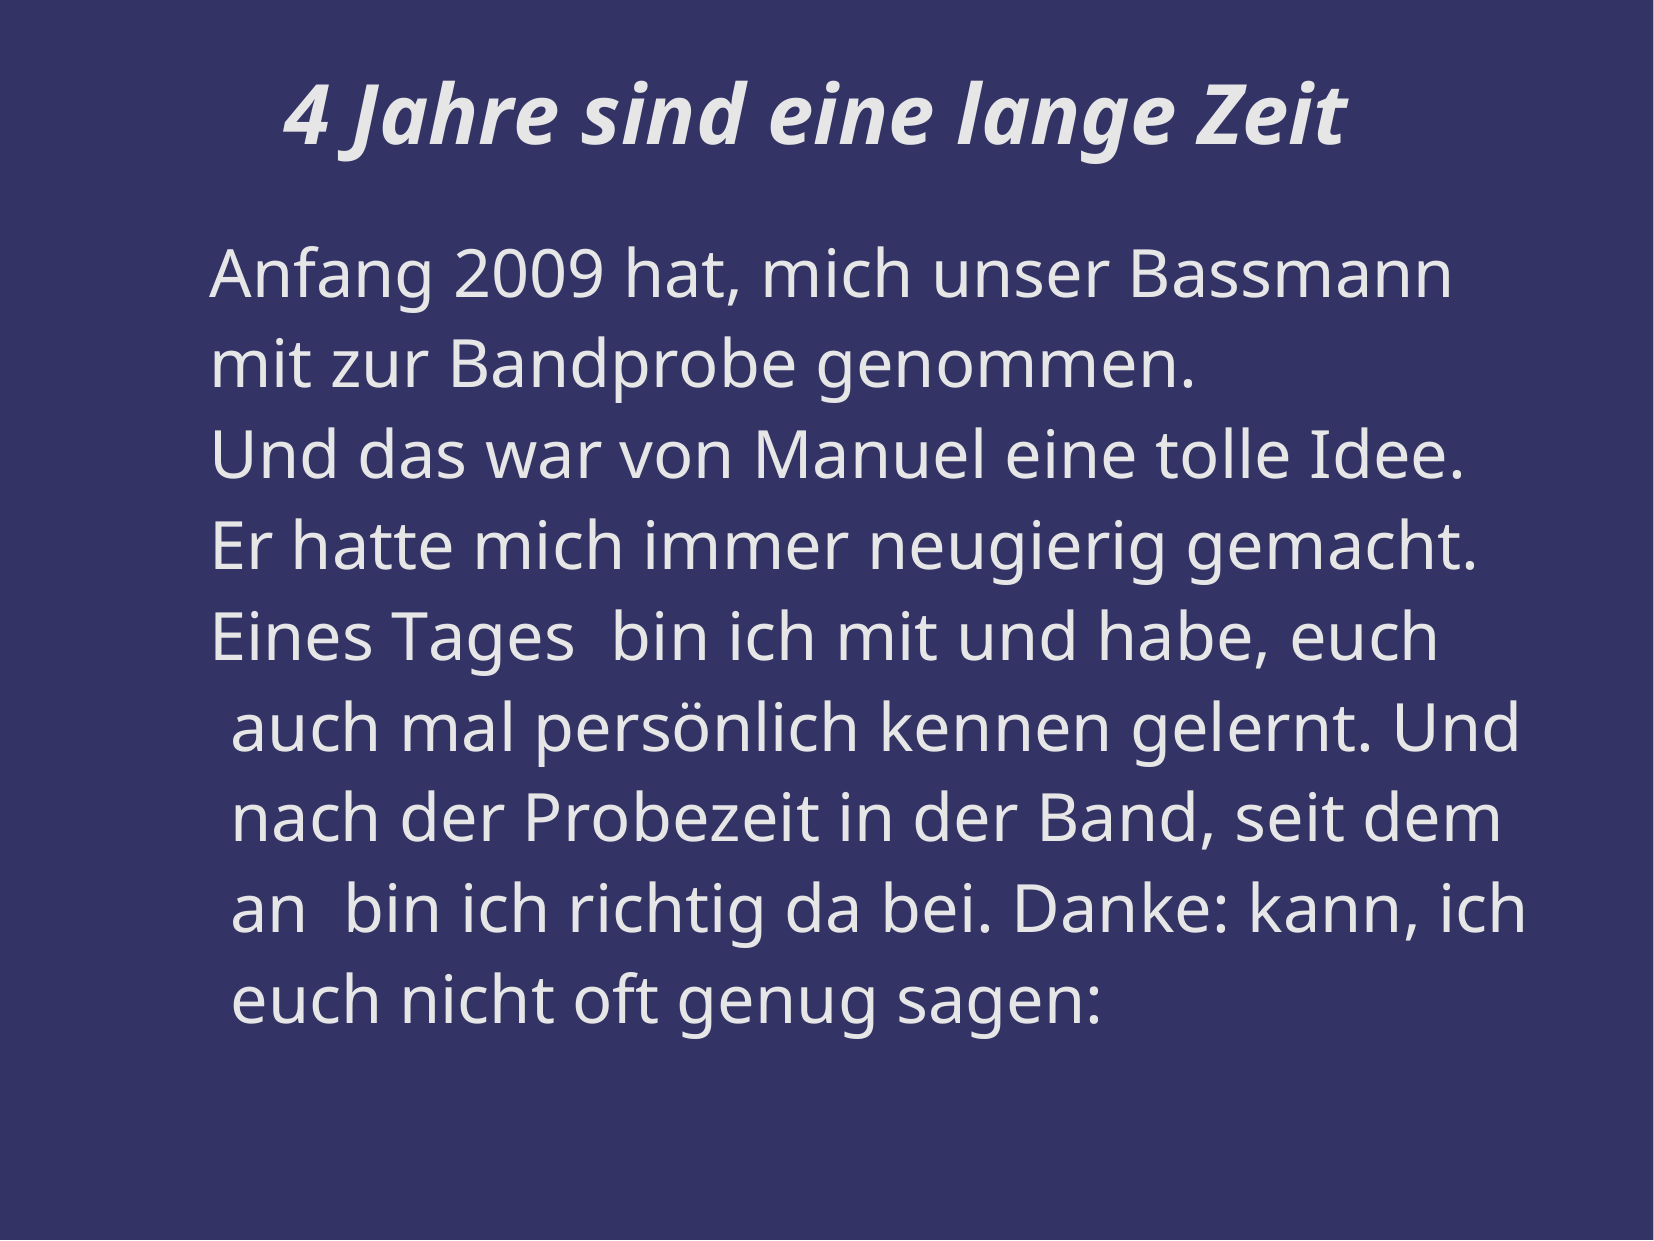

# 4 Jahre sind eine lange Zeit
 Anfang 2009 hat, mich unser Bassmann
 mit zur Bandprobe genommen.
 Und das war von Manuel eine tolle Idee.
 Er hatte mich immer neugierig gemacht.
 Eines Tages bin ich mit und habe, euch auch mal persönlich kennen gelernt. Und nach der Probezeit in der Band, seit dem an bin ich richtig da bei. Danke: kann, ich euch nicht oft genug sagen: